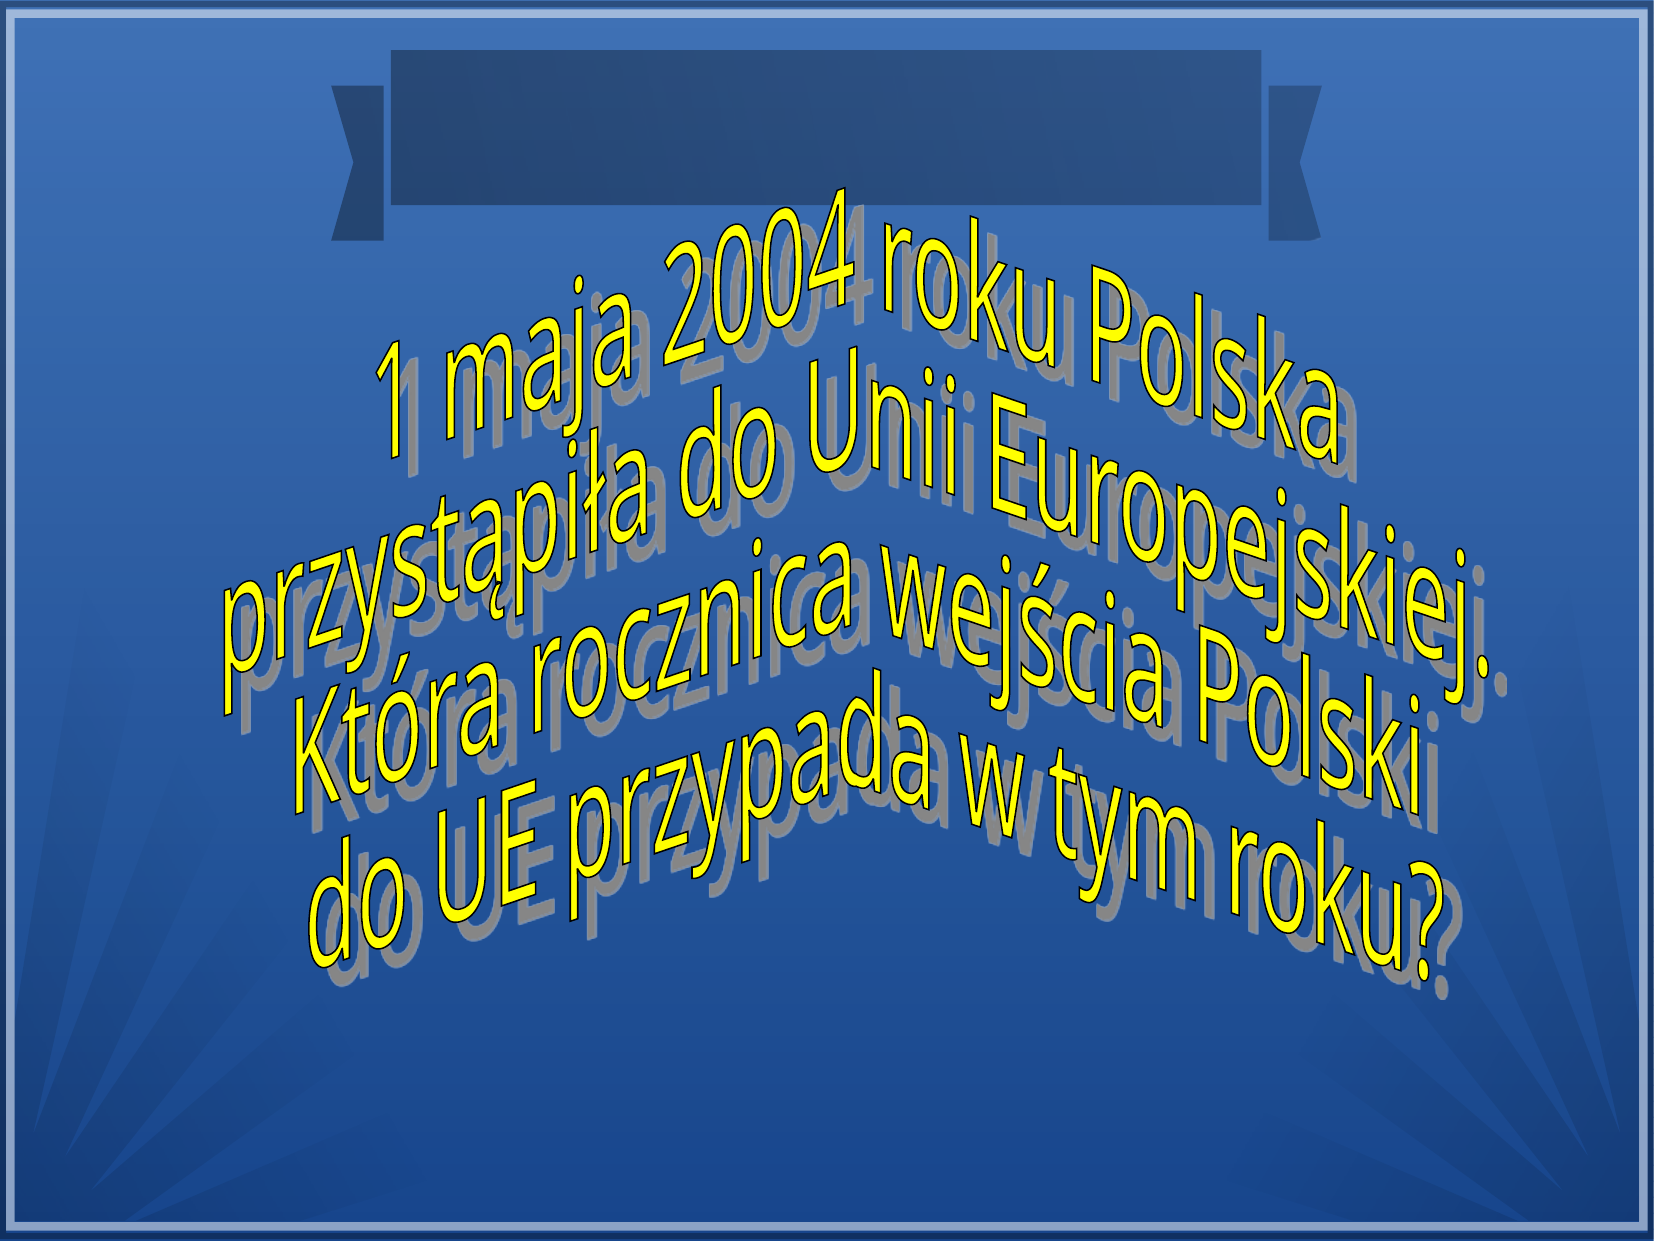

1 maja 2004 roku Polska
przystąpiła do Unii Europejskiej.
Która rocznica wejścia Polski
 do UE przypada w tym roku?